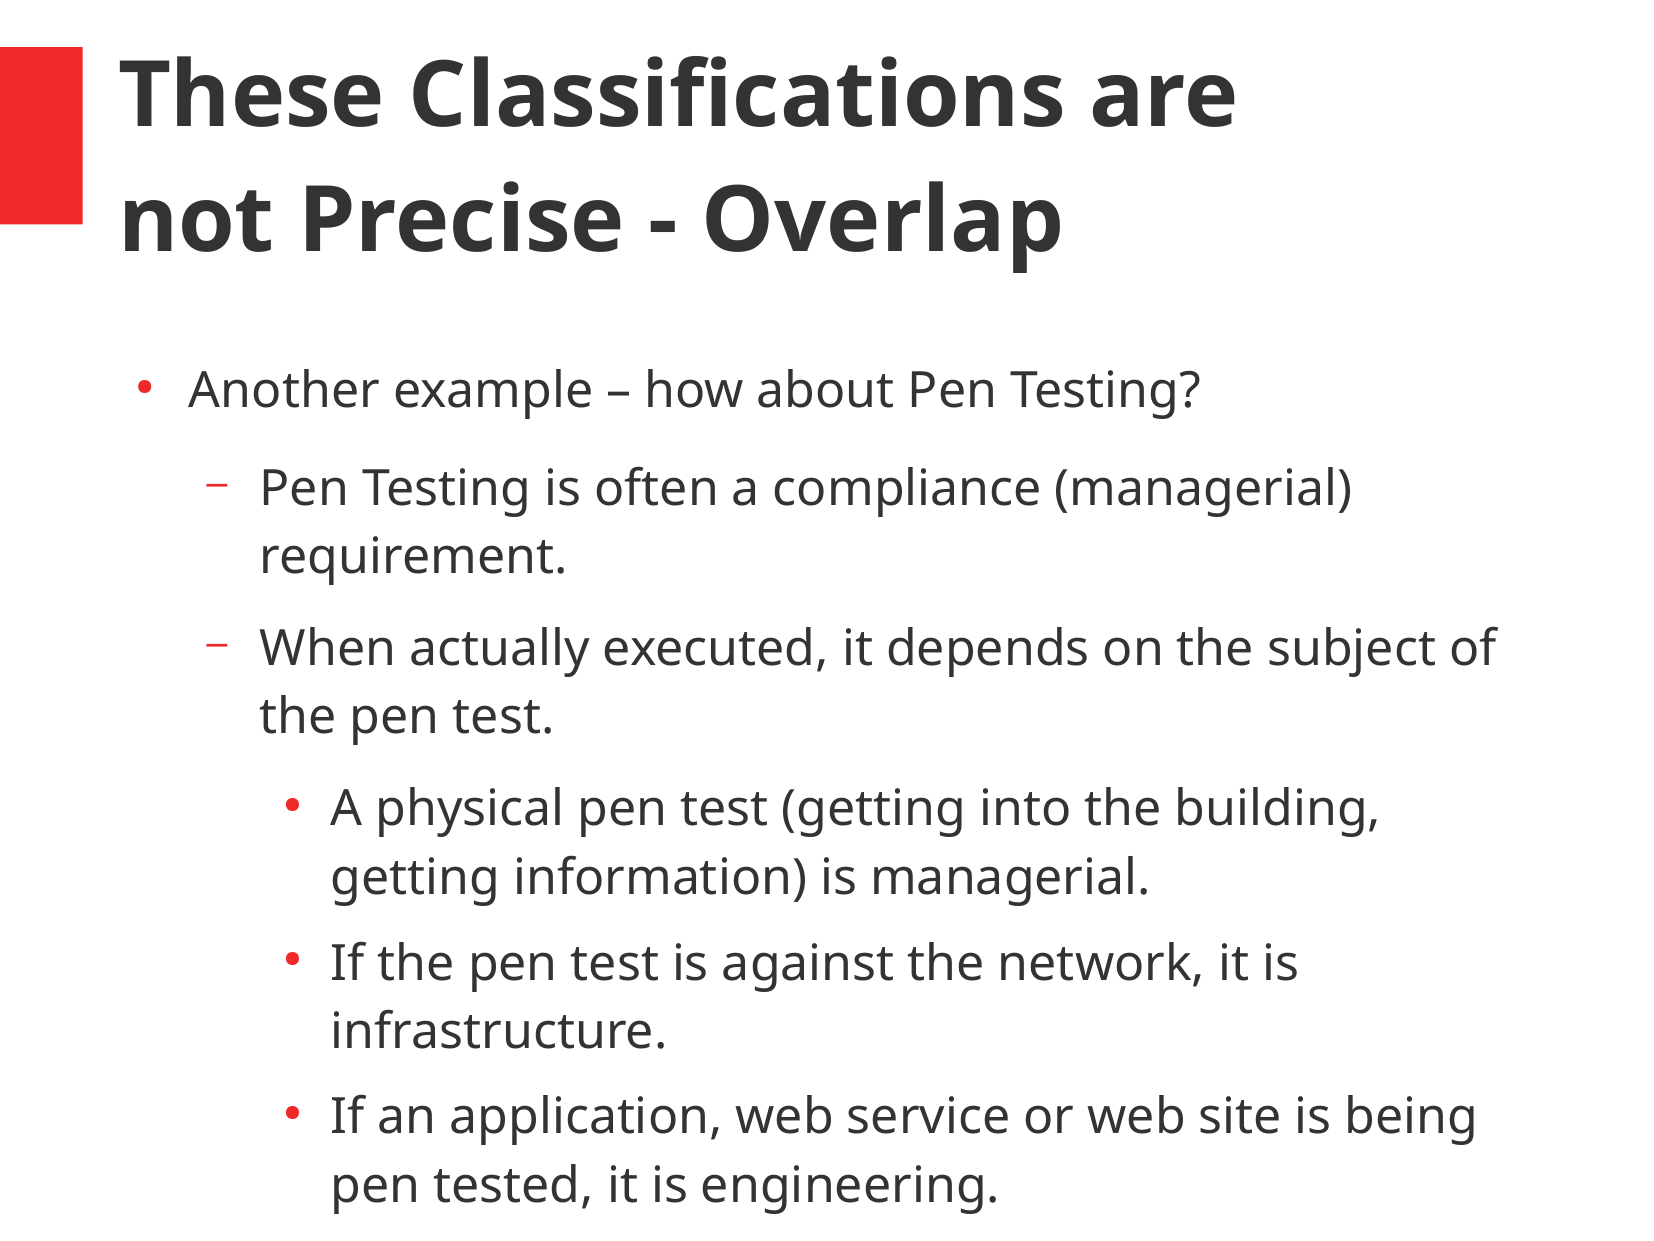

# These Classifications are not Precise - Overlap
Another example – how about Pen Testing?
Pen Testing is often a compliance (managerial) requirement.
When actually executed, it depends on the subject of the pen test.
A physical pen test (getting into the building, getting information) is managerial.
If the pen test is against the network, it is infrastructure.
If an application, web service or web site is being pen tested, it is engineering.